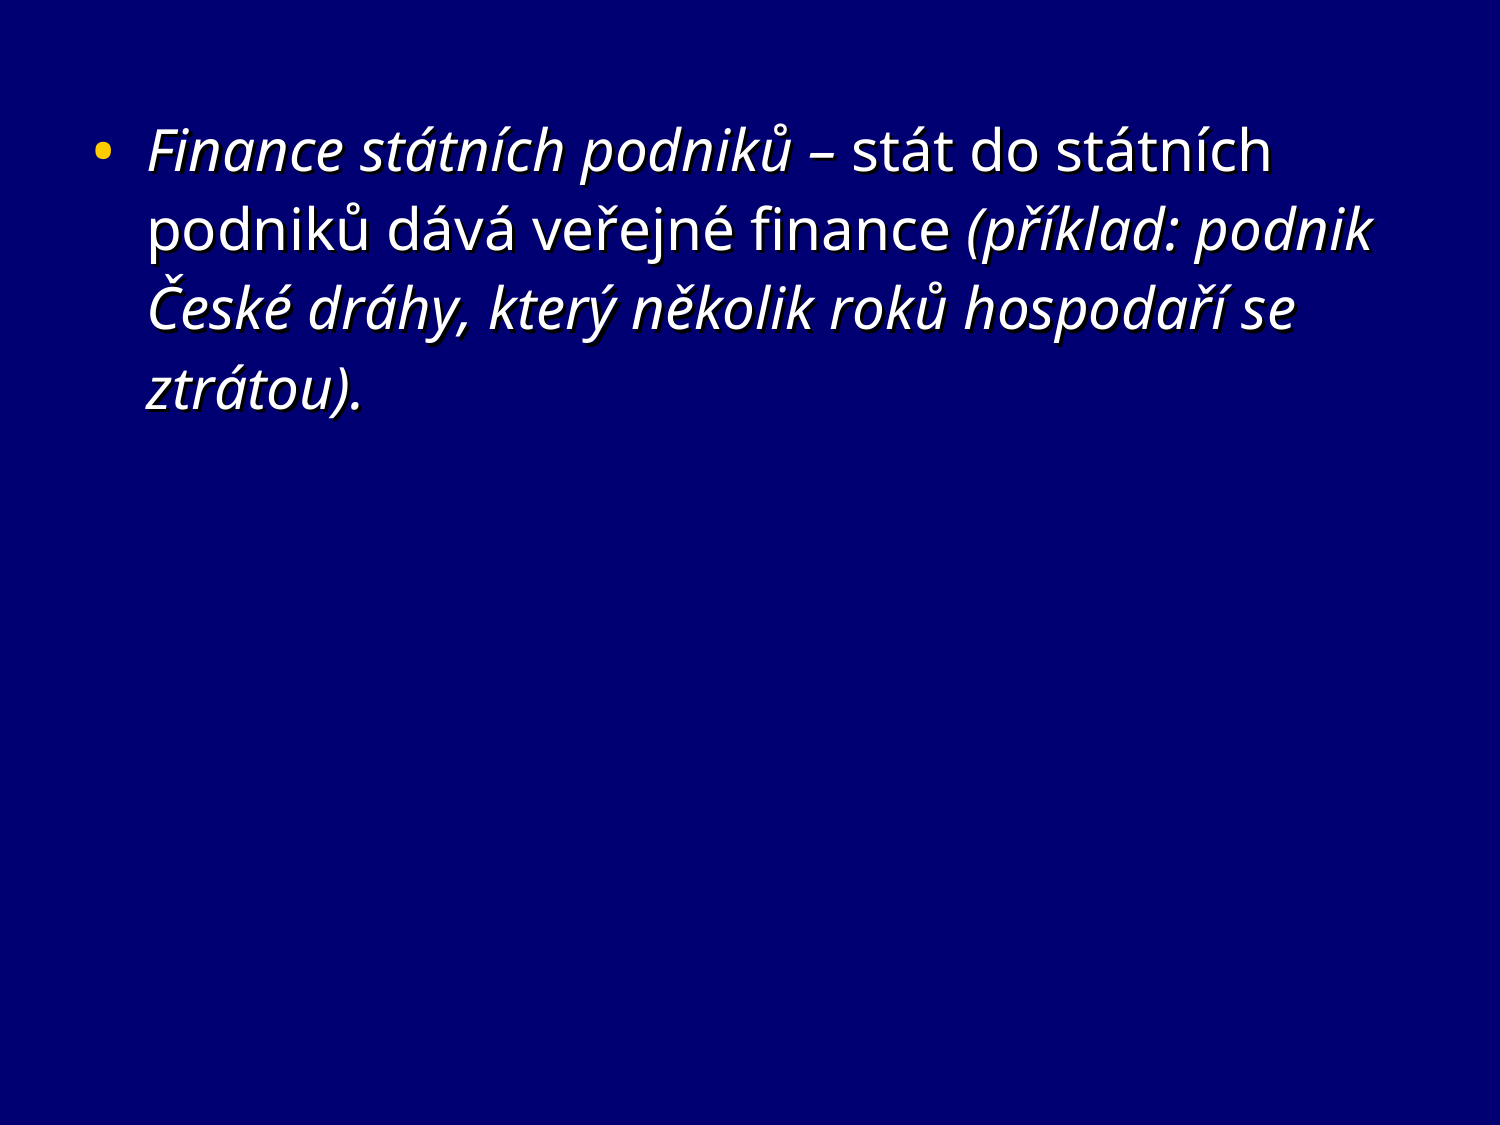

# Finance státních podniků – stát do státních podniků dává veřejné finance (příklad: podnik České dráhy, který několik roků hospodaří se ztrátou).